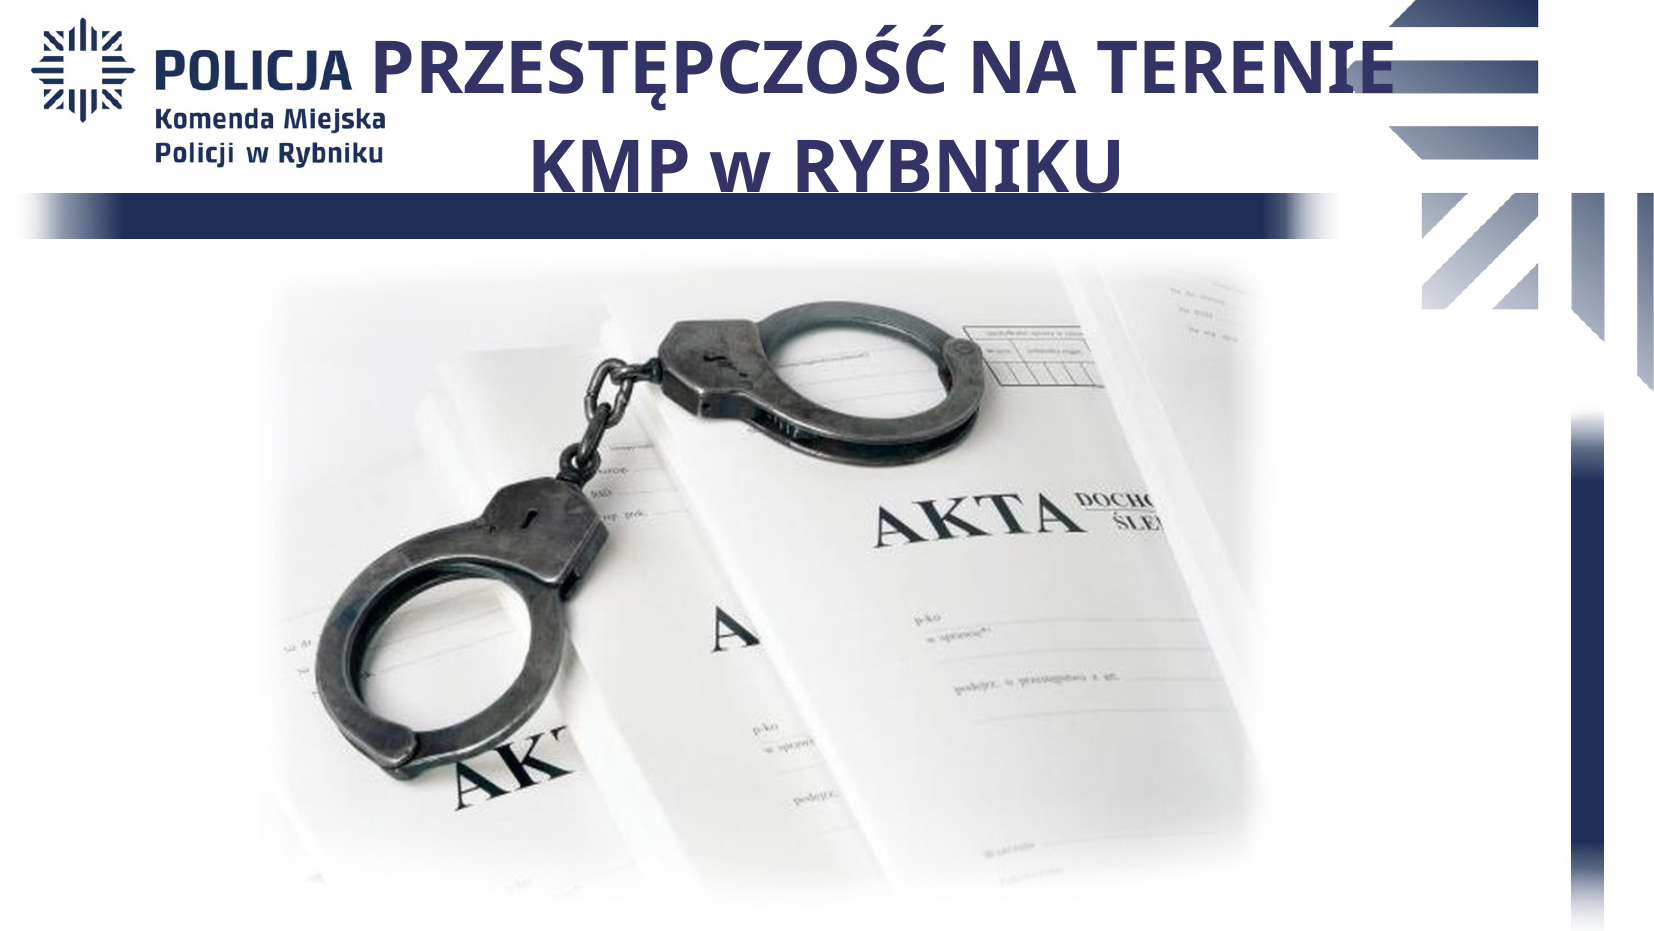

# PRZESTĘPCZOŚĆ NA TERENIE KMP w RYBNIKU